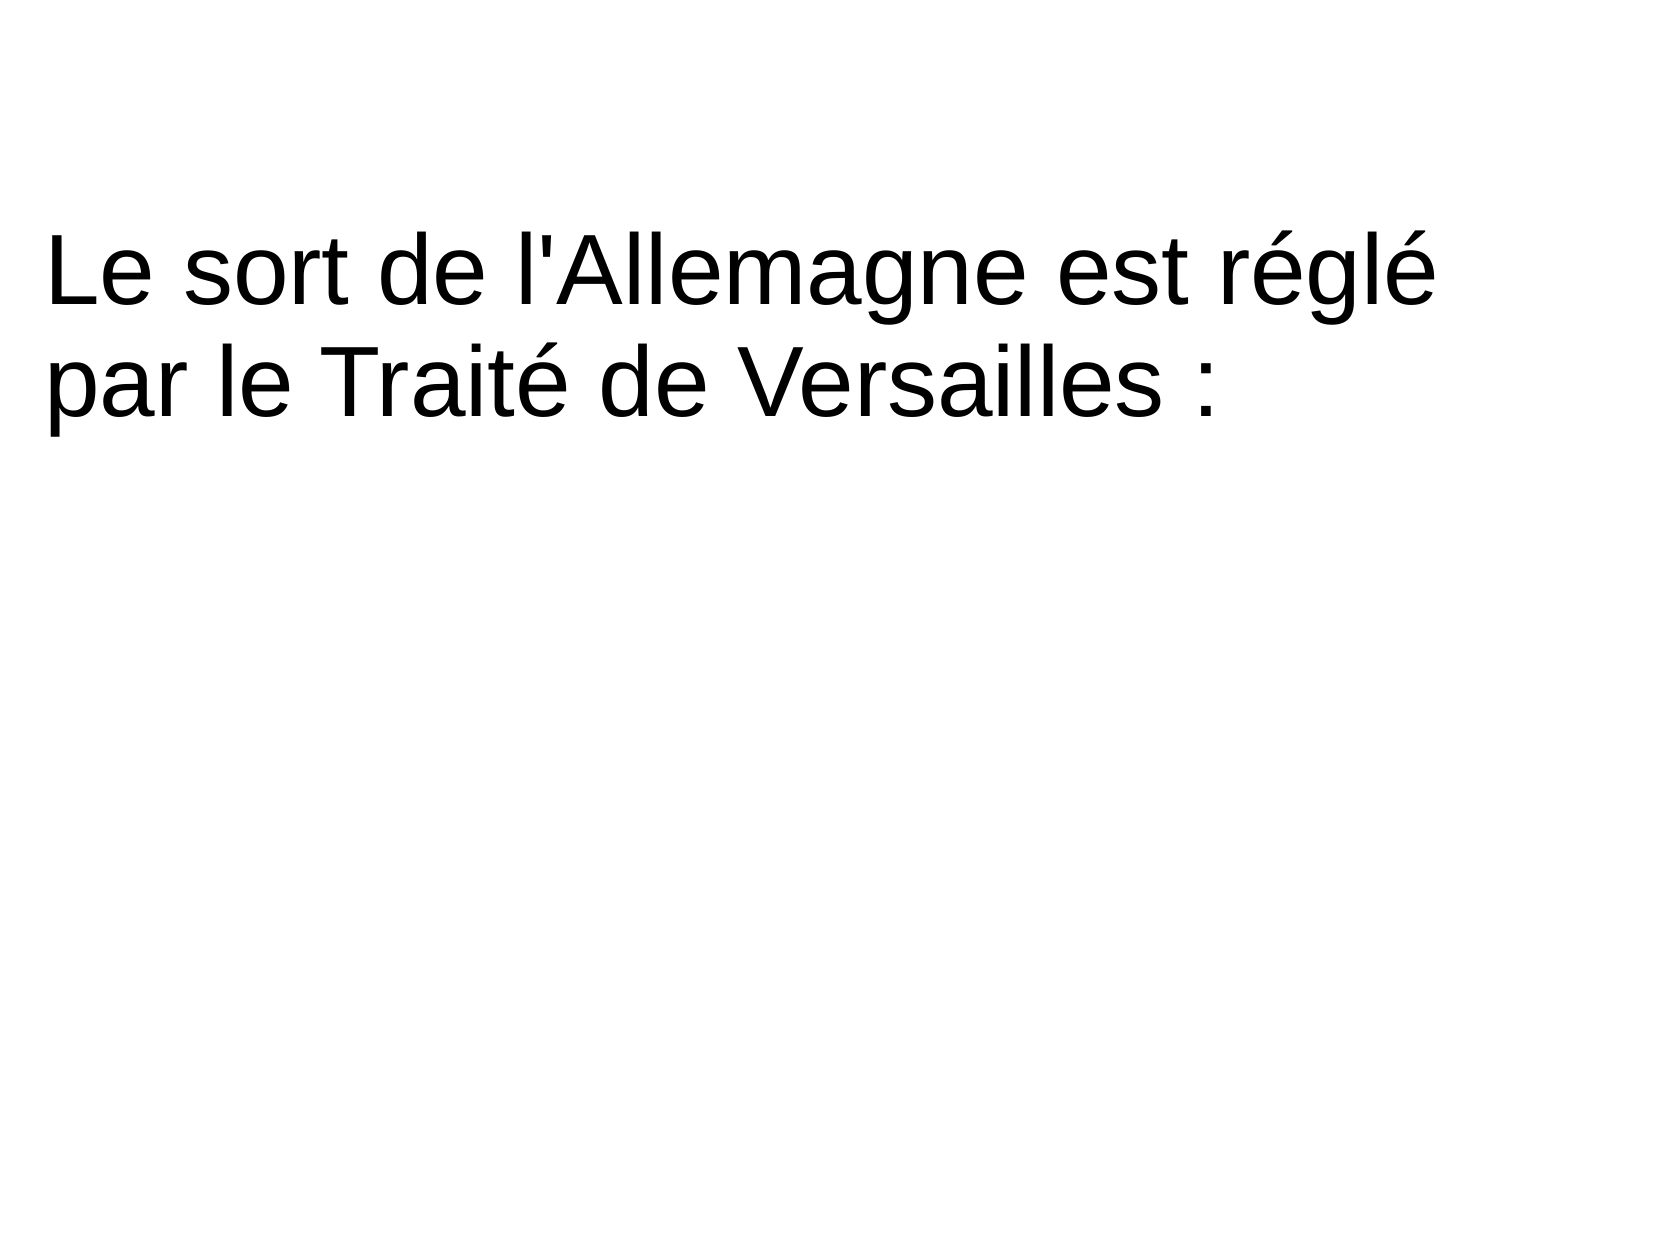

Le sort de l'Allemagne est réglé par le Traité de Versailles :